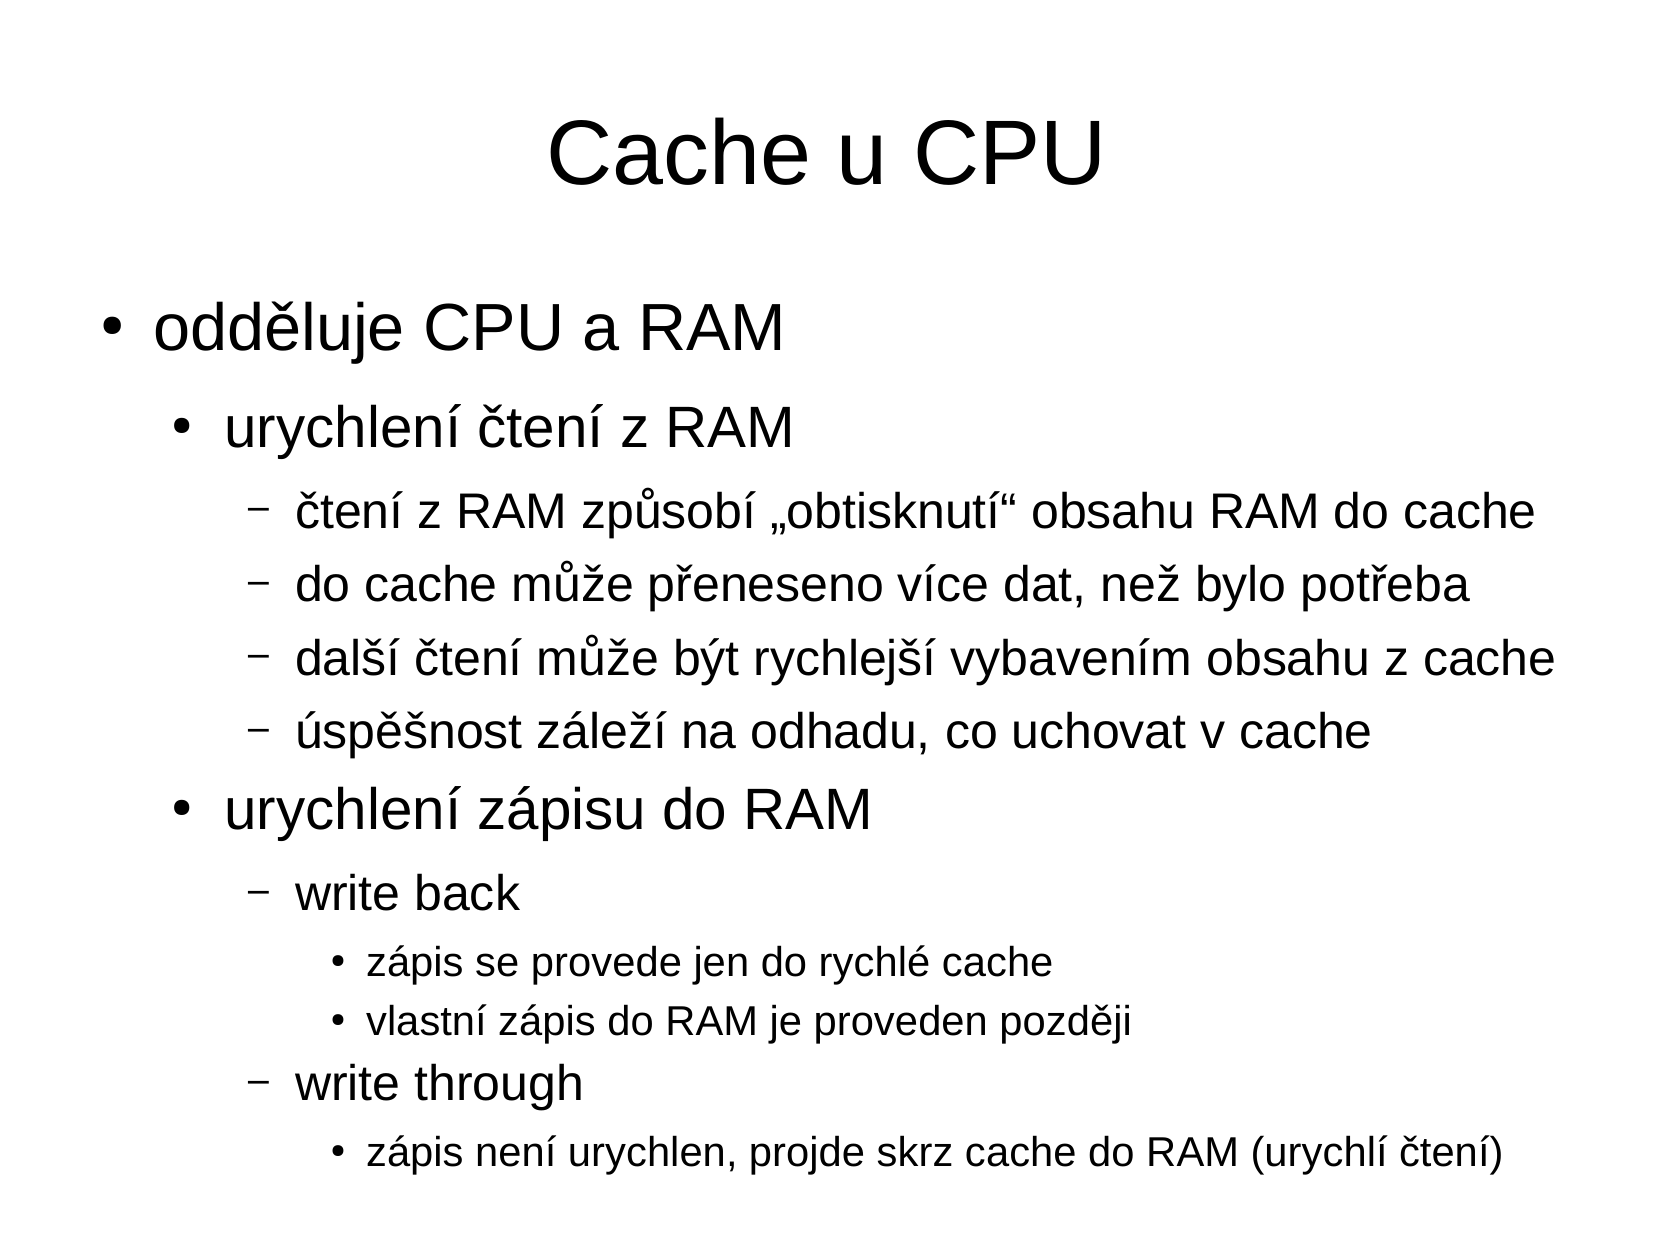

# Cache u CPU
odděluje CPU a RAM
urychlení čtení z RAM
čtení z RAM způsobí „obtisknutí“ obsahu RAM do cache
do cache může přeneseno více dat, než bylo potřeba
další čtení může být rychlejší vybavením obsahu z cache
úspěšnost záleží na odhadu, co uchovat v cache
urychlení zápisu do RAM
write back
zápis se provede jen do rychlé cache
vlastní zápis do RAM je proveden později
write through
zápis není urychlen, projde skrz cache do RAM (urychlí čtení)